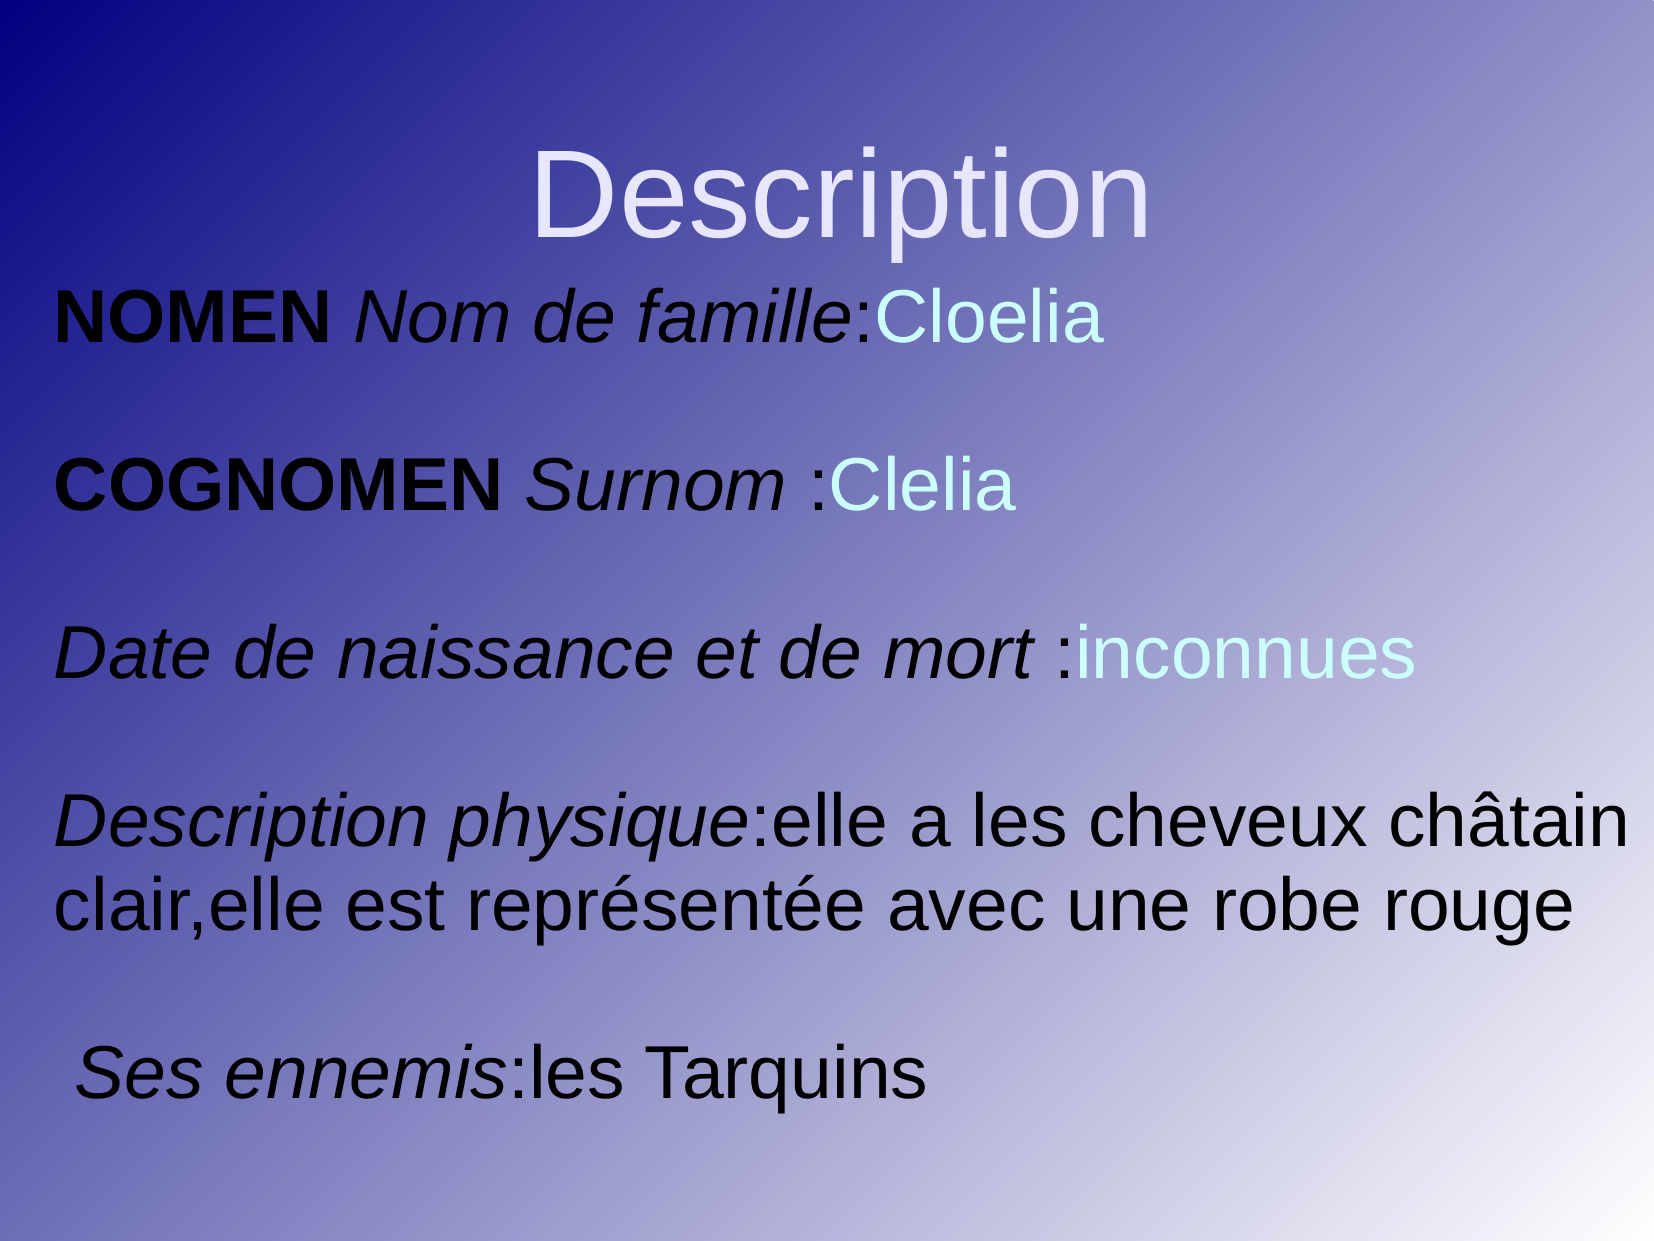

Description
 NOMEN Nom de famille:Cloelia
 COGNOMEN Surnom :Clelia
 Date de naissance et de mort :inconnues
 Description physique:elle a les cheveux châtain
 clair,elle est représentée avec une robe rouge
 Ses ennemis:les Tarquins